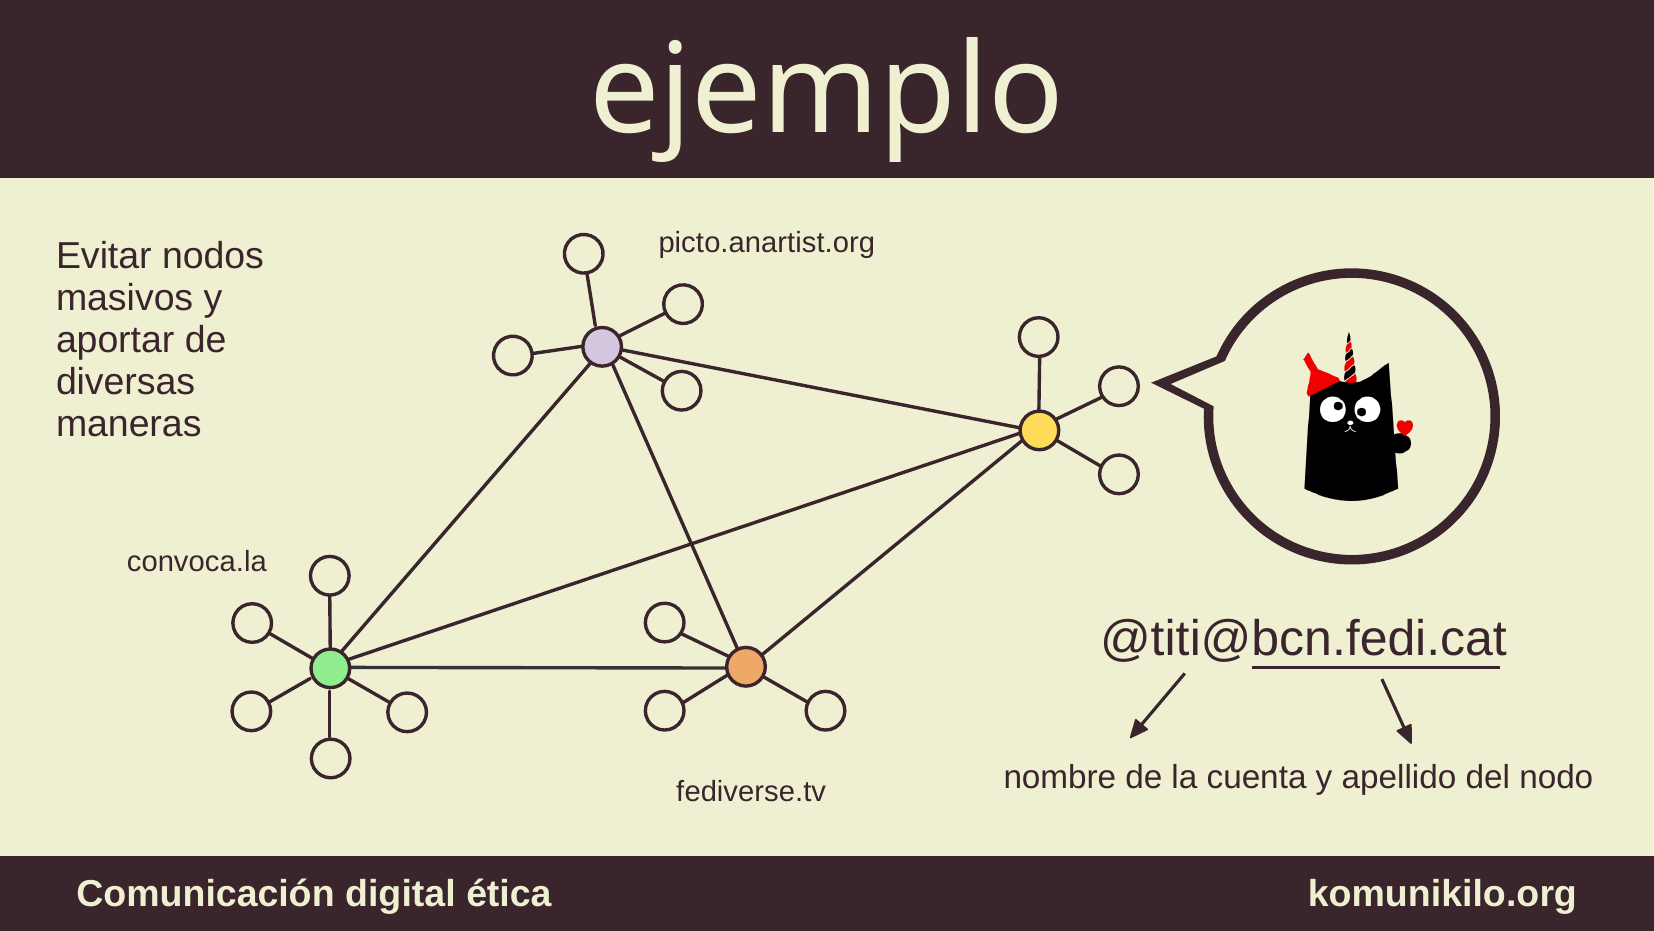

# ejemplo
picto.anartist.org
Evitar nodos masivos y aportar de diversas maneras
convoca.la
@titi@bcn.fedi.cat
nombre de la cuenta y apellido del nodo
fediverse.tv
Comunicación digital ética komunikilo.org